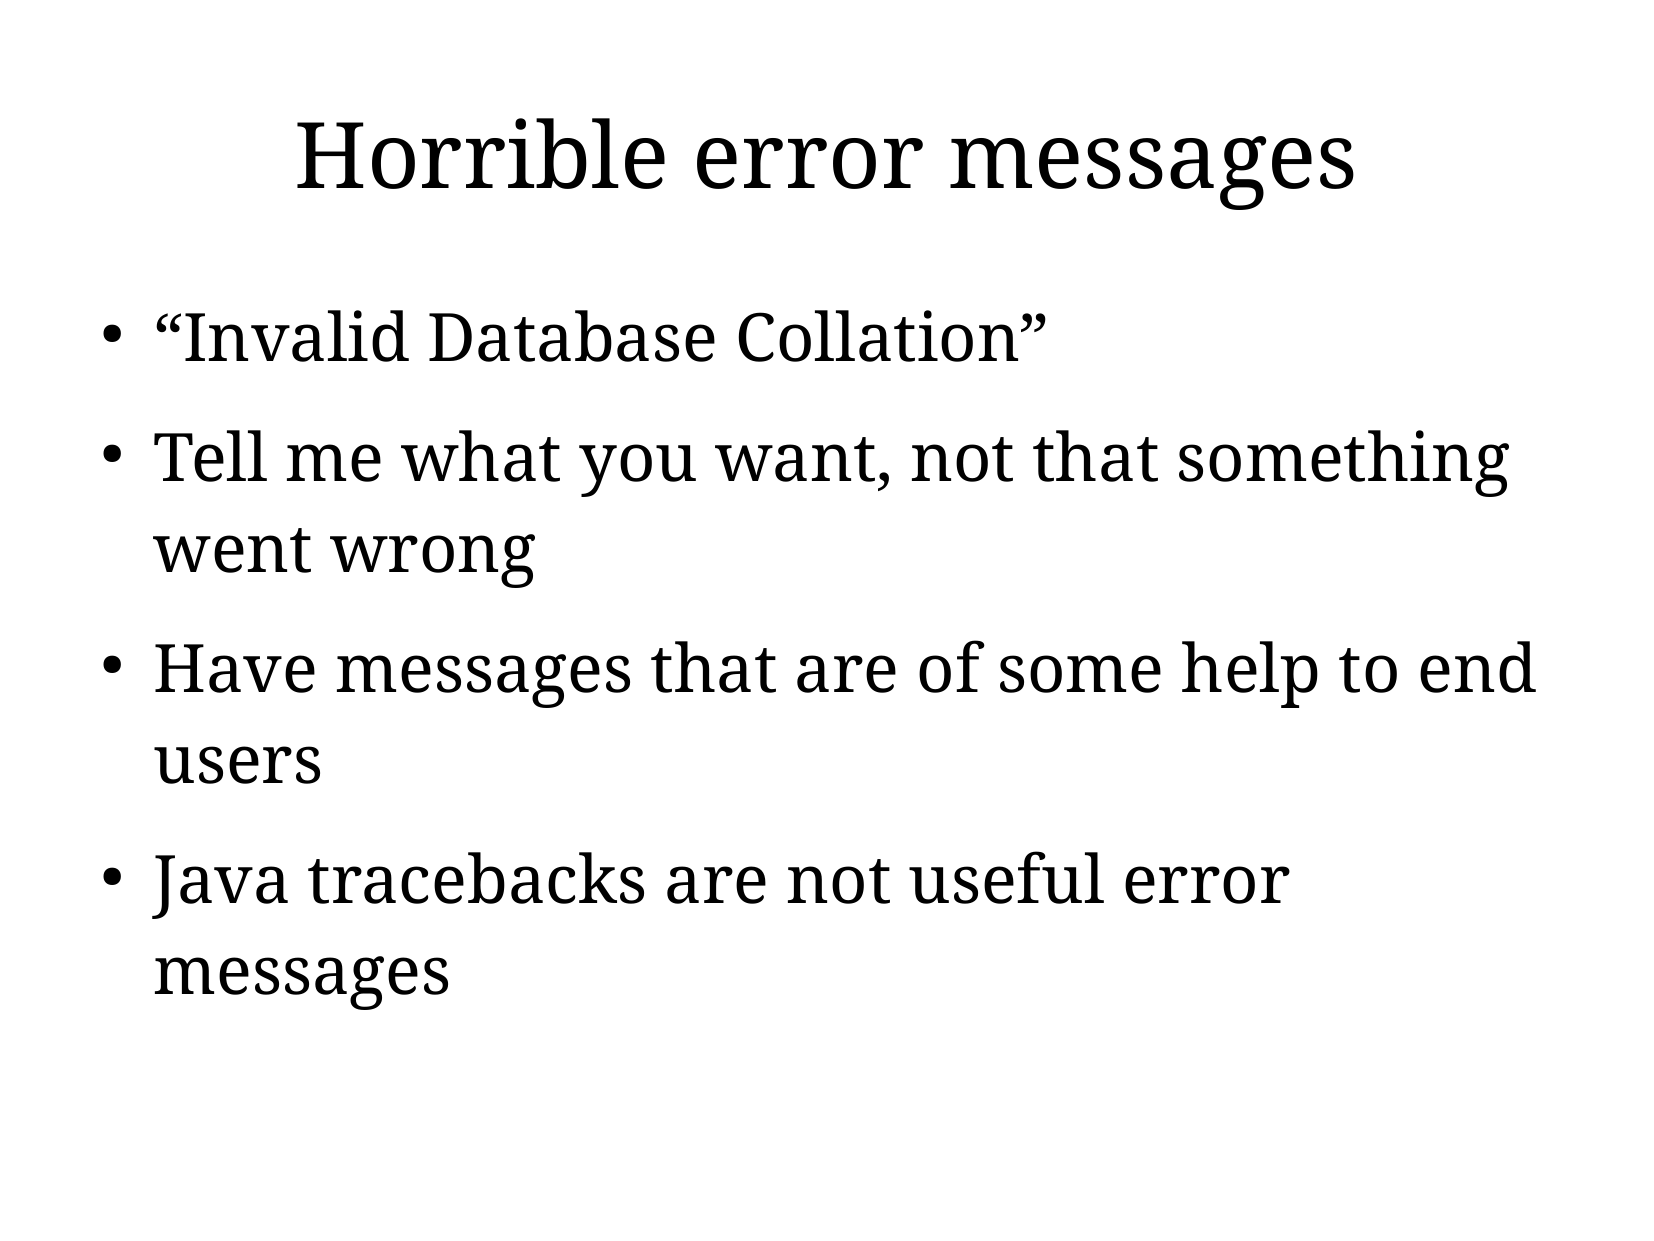

# Horrible error messages
“Invalid Database Collation”
Tell me what you want, not that something went wrong
Have messages that are of some help to end users
Java tracebacks are not useful error messages